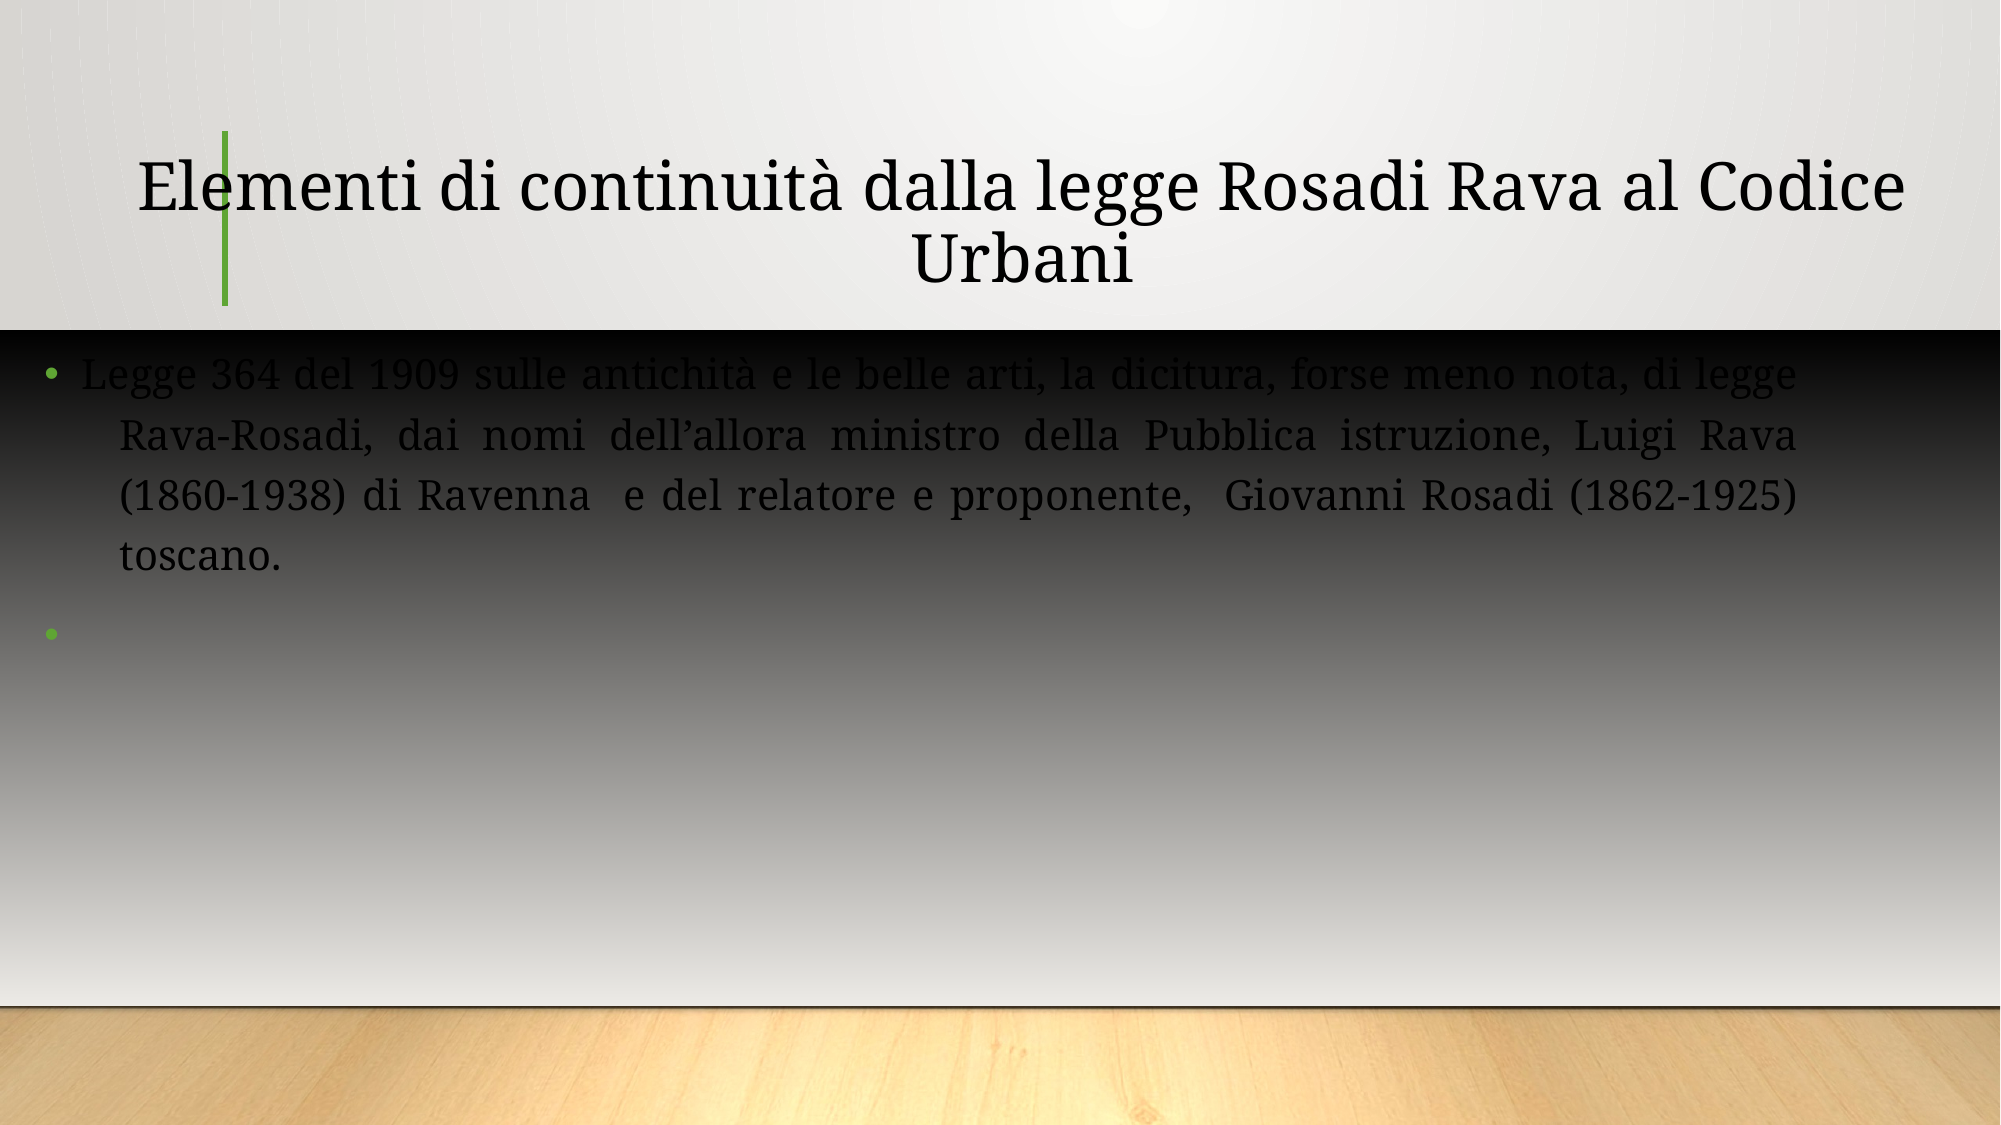

# Elementi di continuità dalla legge Rosadi Rava al Codice Urbani
Legge 364 del 1909 sulle antichità e le belle arti, la dicitura, forse meno nota, di legge Rava-Rosadi, dai nomi dell’allora ministro della Pubblica istruzione, Luigi Rava (1860-1938) di Ravenna e del relatore e proponente, Giovanni Rosadi (1862-1925) toscano.